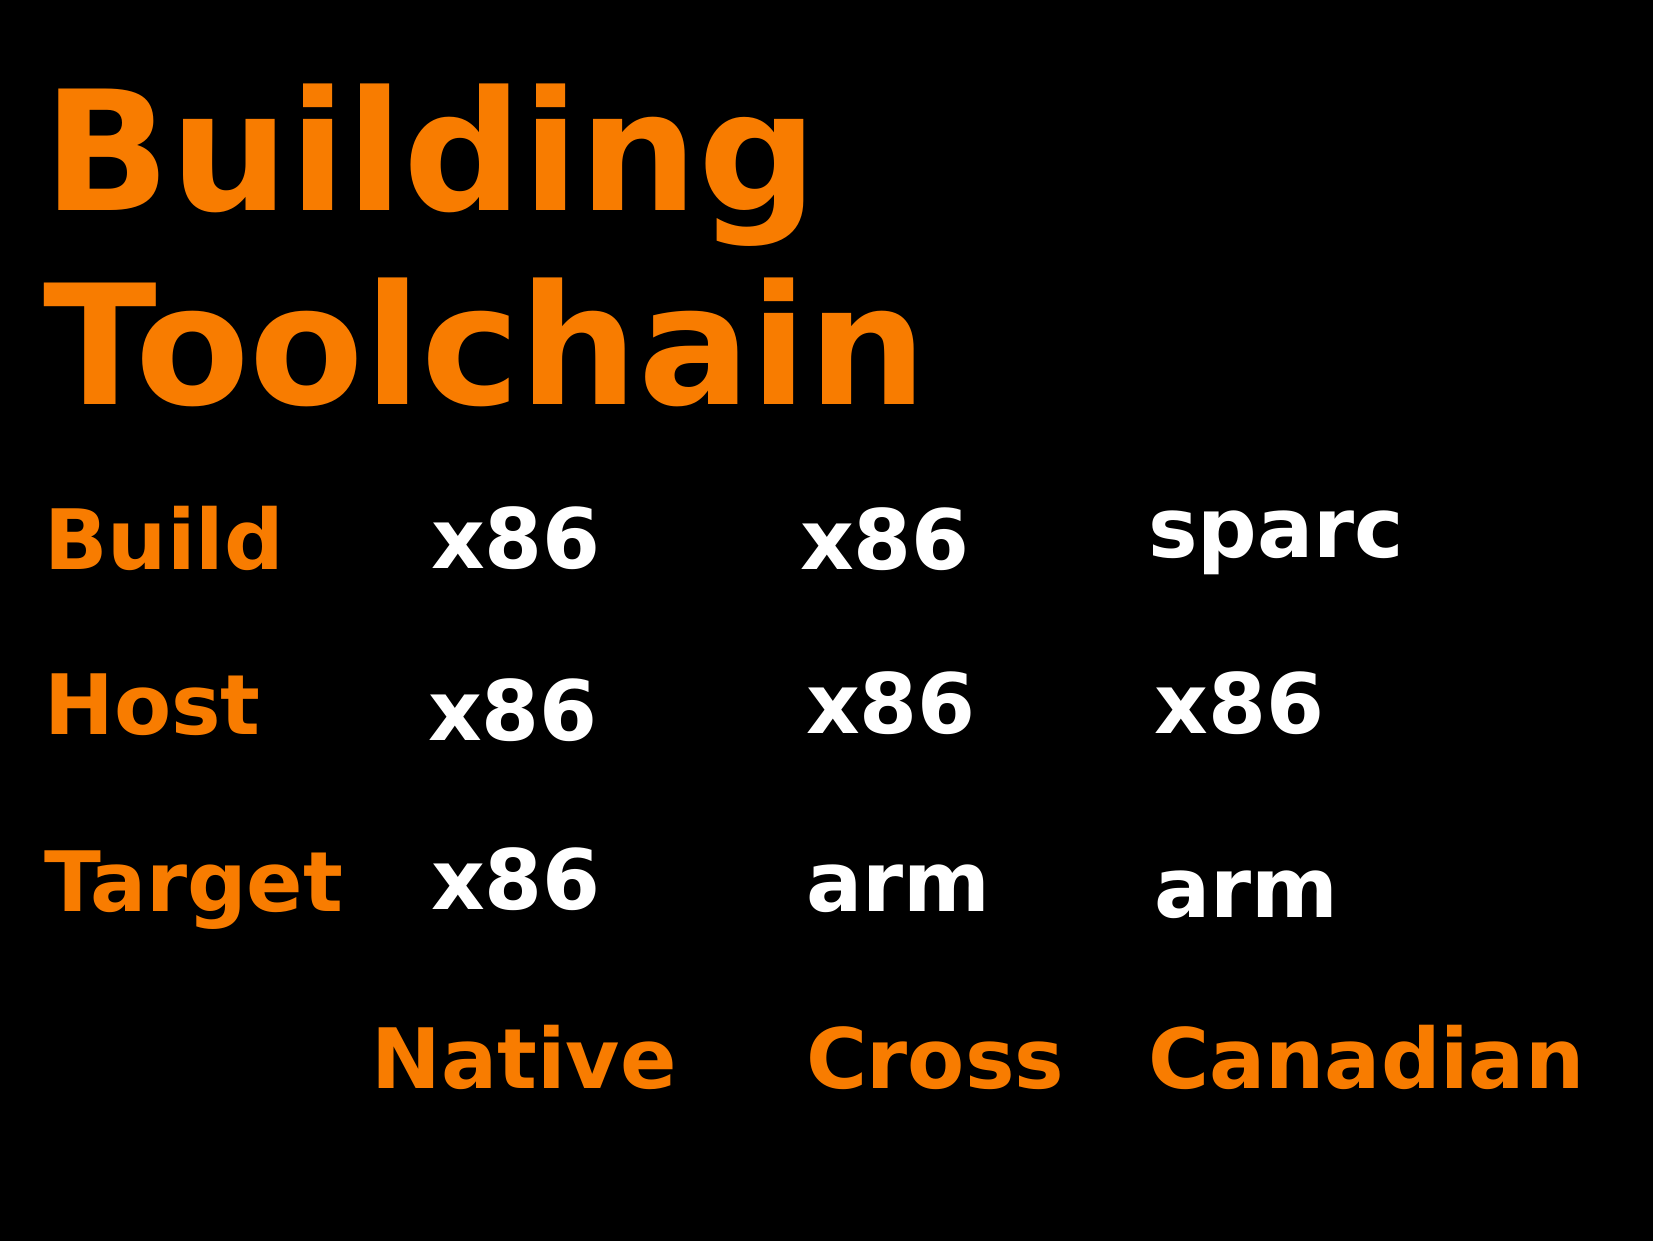

Building Toolchain
sparc
x86
Build
x86
x86
x86
Host
x86
x86
arm
Target
arm
Native
Cross
Canadian